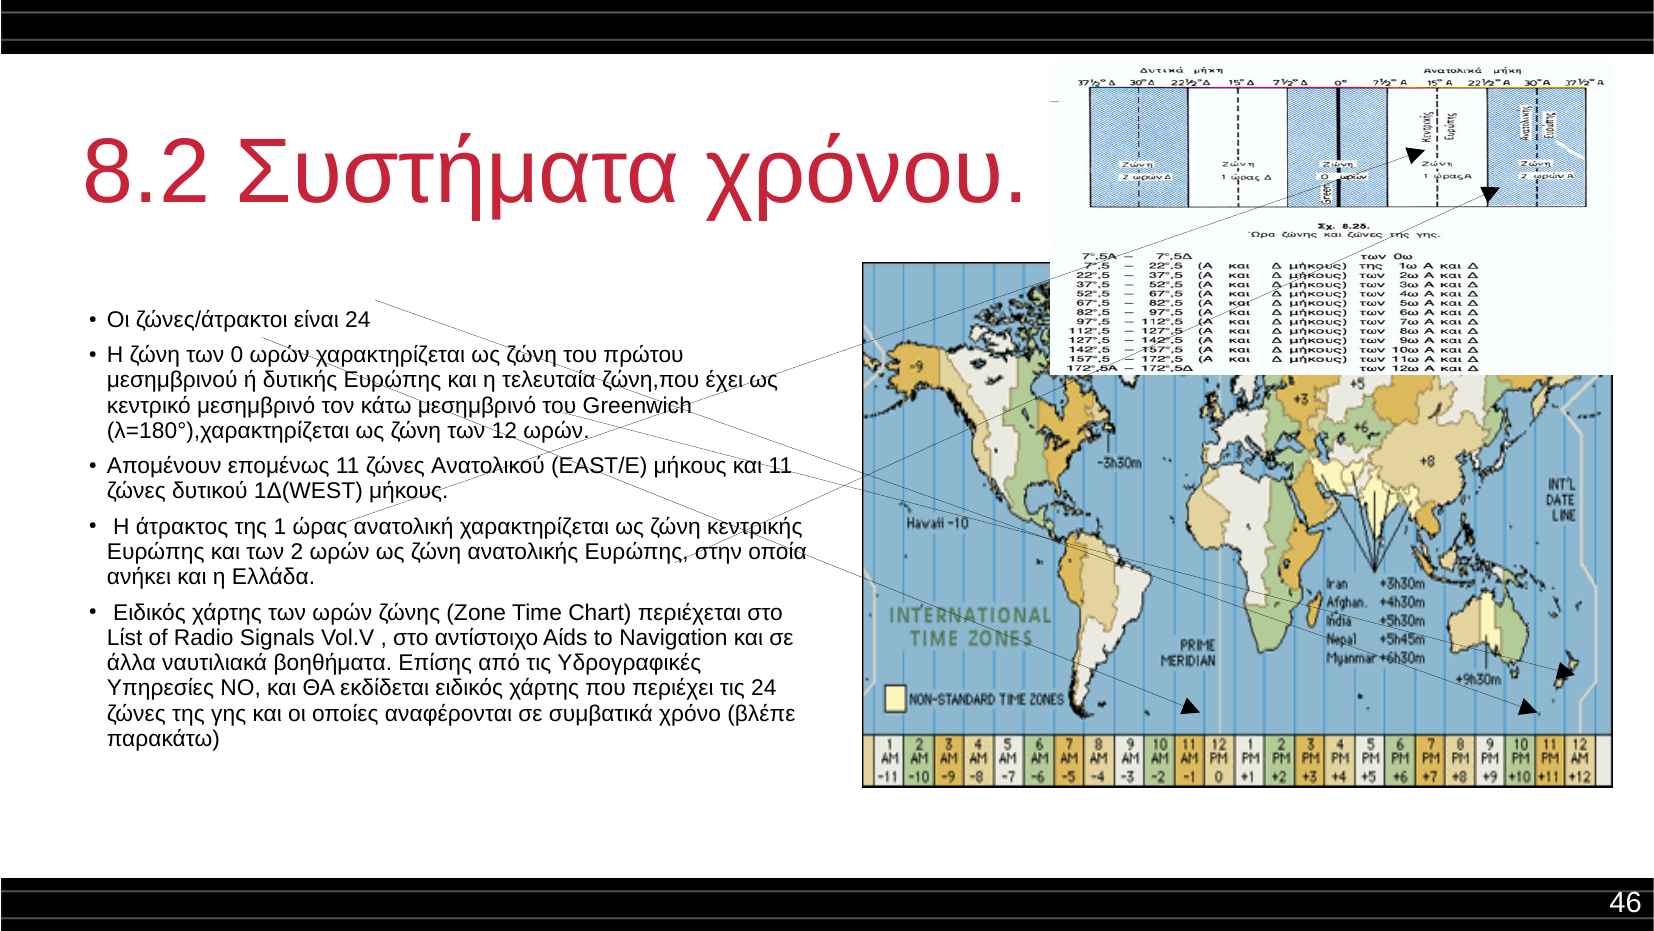

# 8.2 Συστήματα χρόνου.
Οι ζώνες/άτρακτοι είναι 24
Η ζώνη των 0 ωρών χαρακτηρίζεται ως ζώνη του πρώτου μεσημβρινού ή δυτικής Ευρώπης και η τελευταία ζώνη,που έχει ως κεντρικό μεσημβρινό τον κάτω μεσημβρινό του Greenwich (λ=180°),χαρακτηρίζεται ως ζώνη των 12 ωρών.
Απομένουν επομένως 11 ζώνες Aνατολικού (EAST/E) μήκους και 11 ζώνες δυτικού 1Δ(WEST) μήκους.
 Η άτρακτος της 1 ώρας ανατολική χαρακτηρίζεται ως ζώνη κεντρικής Ευρώπης και των 2 ωρών ως ζώνη ανατολικής Ευρώπης, στην οποία ανήκει και η Ελλάδα.
 Ειδικός χάρτης των ωρών ζώνης (Zone Time Chart) περιέχεται στο Lίst of Radio Signals Vol.V , στο αντίστοιχο Αίds tο Νavigαtion και σε άλλα ναυτιλιακά βοηθήματα. Επίσης από τις Υδρογραφικές Υπηρεσίες ΝΟ, και ΘΑ εκδίδεται ειδικός χάρτης που περιέχει τις 24 ζώνες της γης και οι οποίες αναφέρονται σε συμβατικά χρόνο (βλέπε παρακάτω)